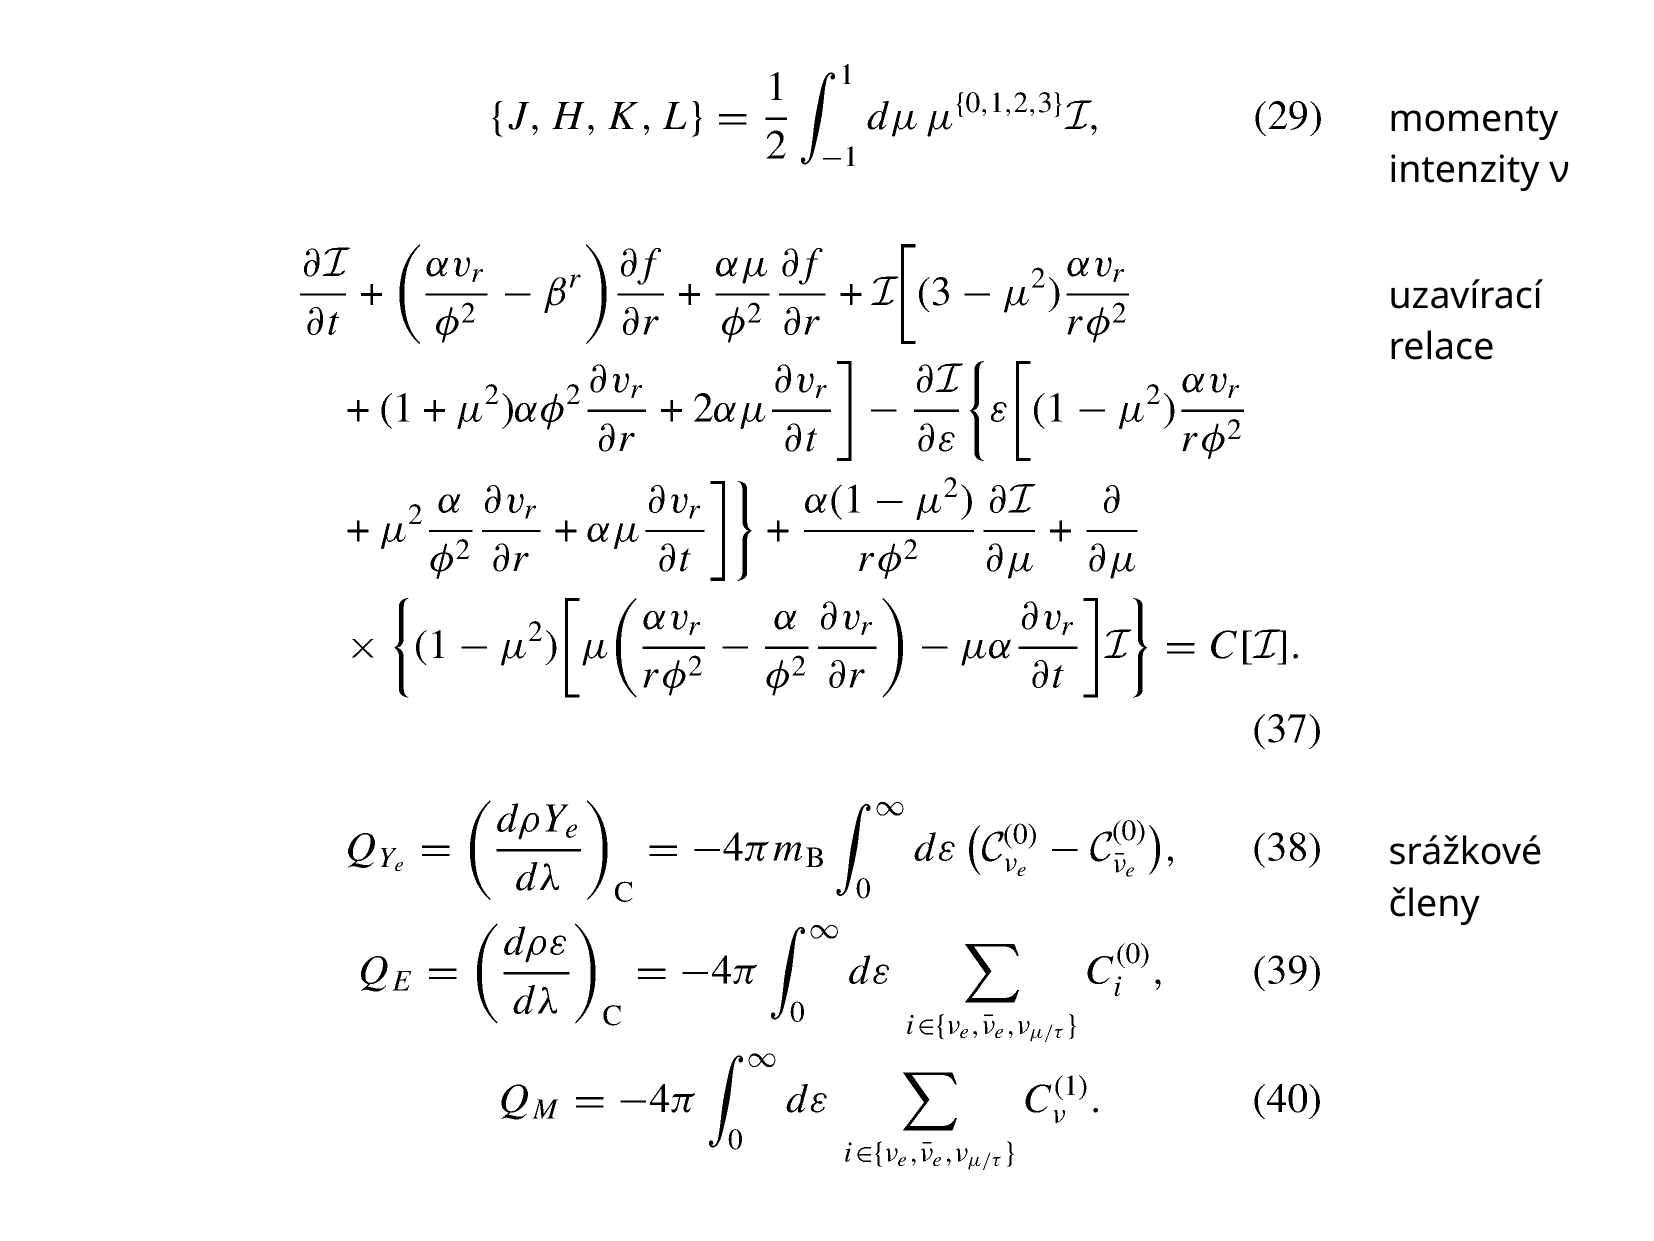

momenty
intenzity ν
uzavírací
relace
srážkové
členy